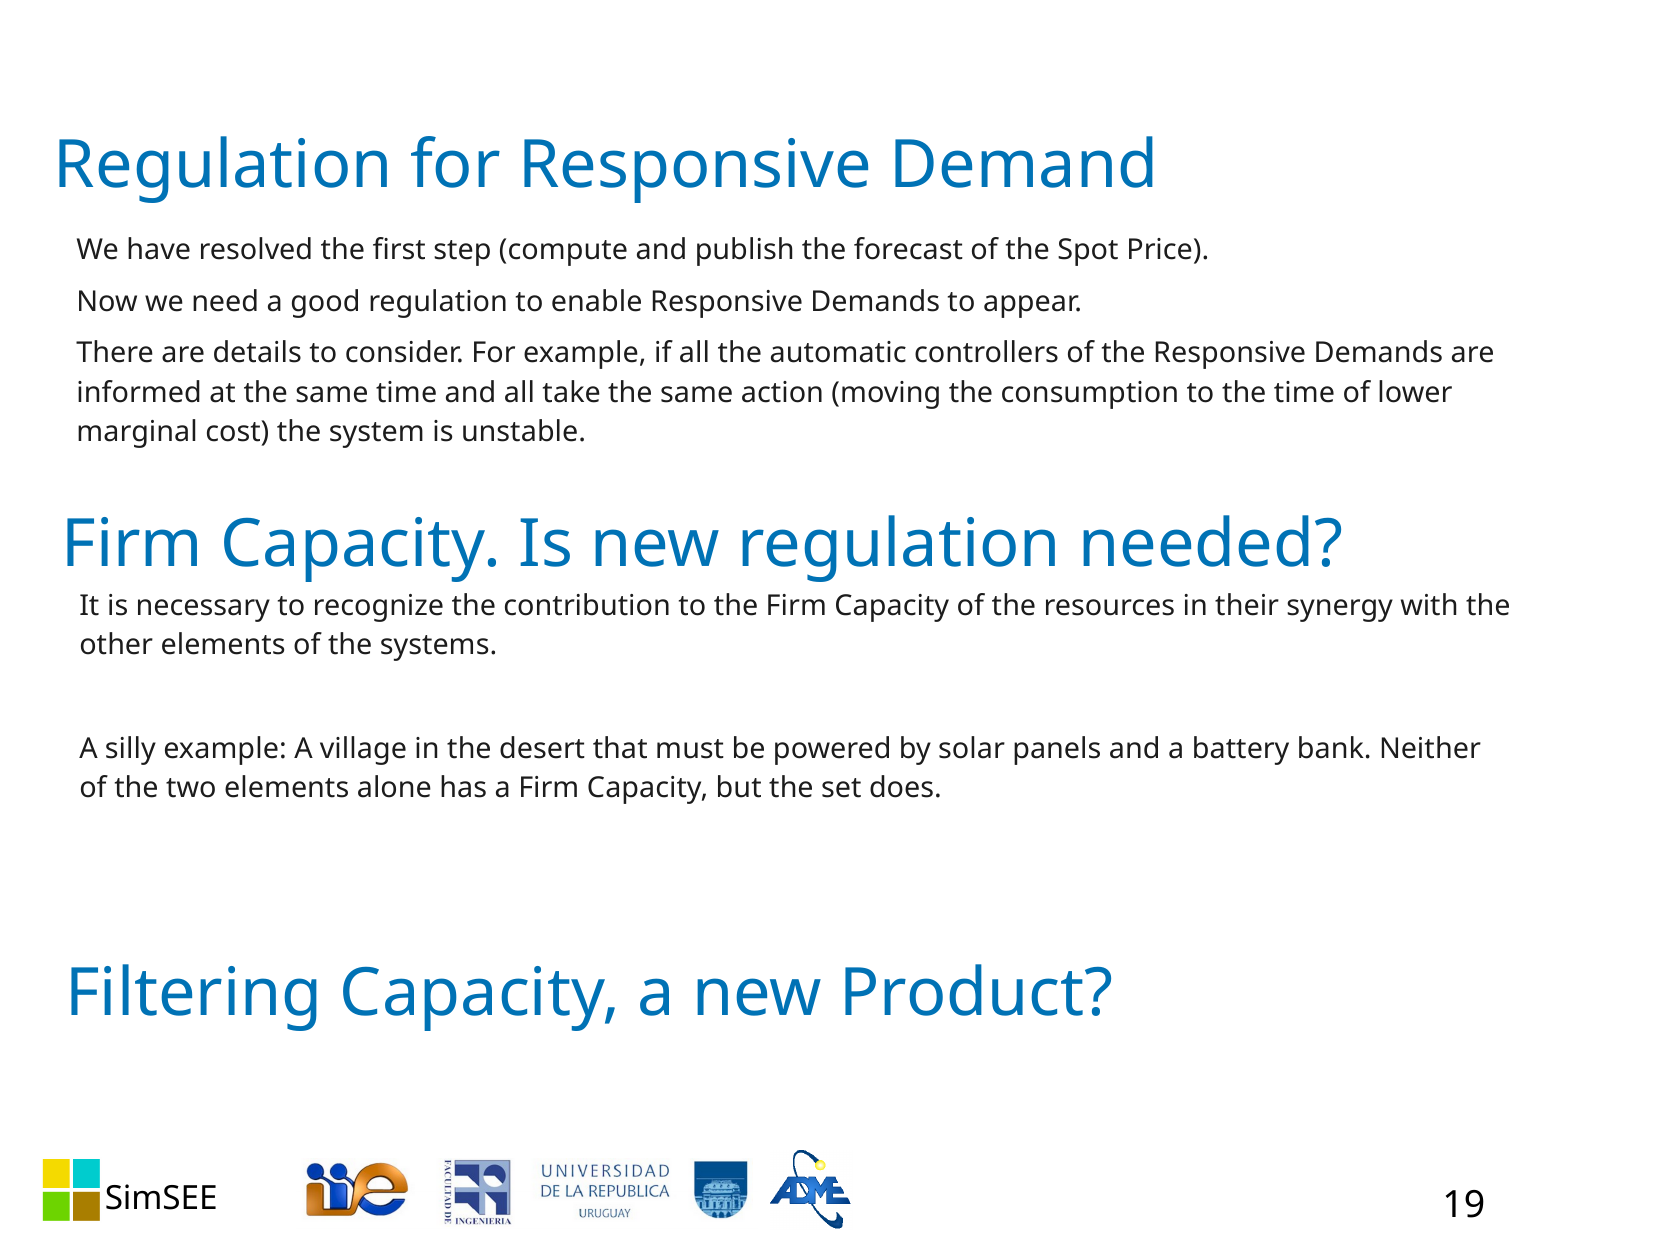

# Regulation for Responsive Demand
We have resolved the first step (compute and publish the forecast of the Spot Price).
Now we need a good regulation to enable Responsive Demands to appear.
There are details to consider. For example, if all the automatic controllers of the Responsive Demands are informed at the same time and all take the same action (moving the consumption to the time of lower marginal cost) the system is unstable.
Firm Capacity. Is new regulation needed?
It is necessary to recognize the contribution to the Firm Capacity of the resources in their synergy with the other elements of the systems.
A silly example: A village in the desert that must be powered by solar panels and a battery bank. Neither of the two elements alone has a Firm Capacity, but the set does.
Filtering Capacity, a new Product?